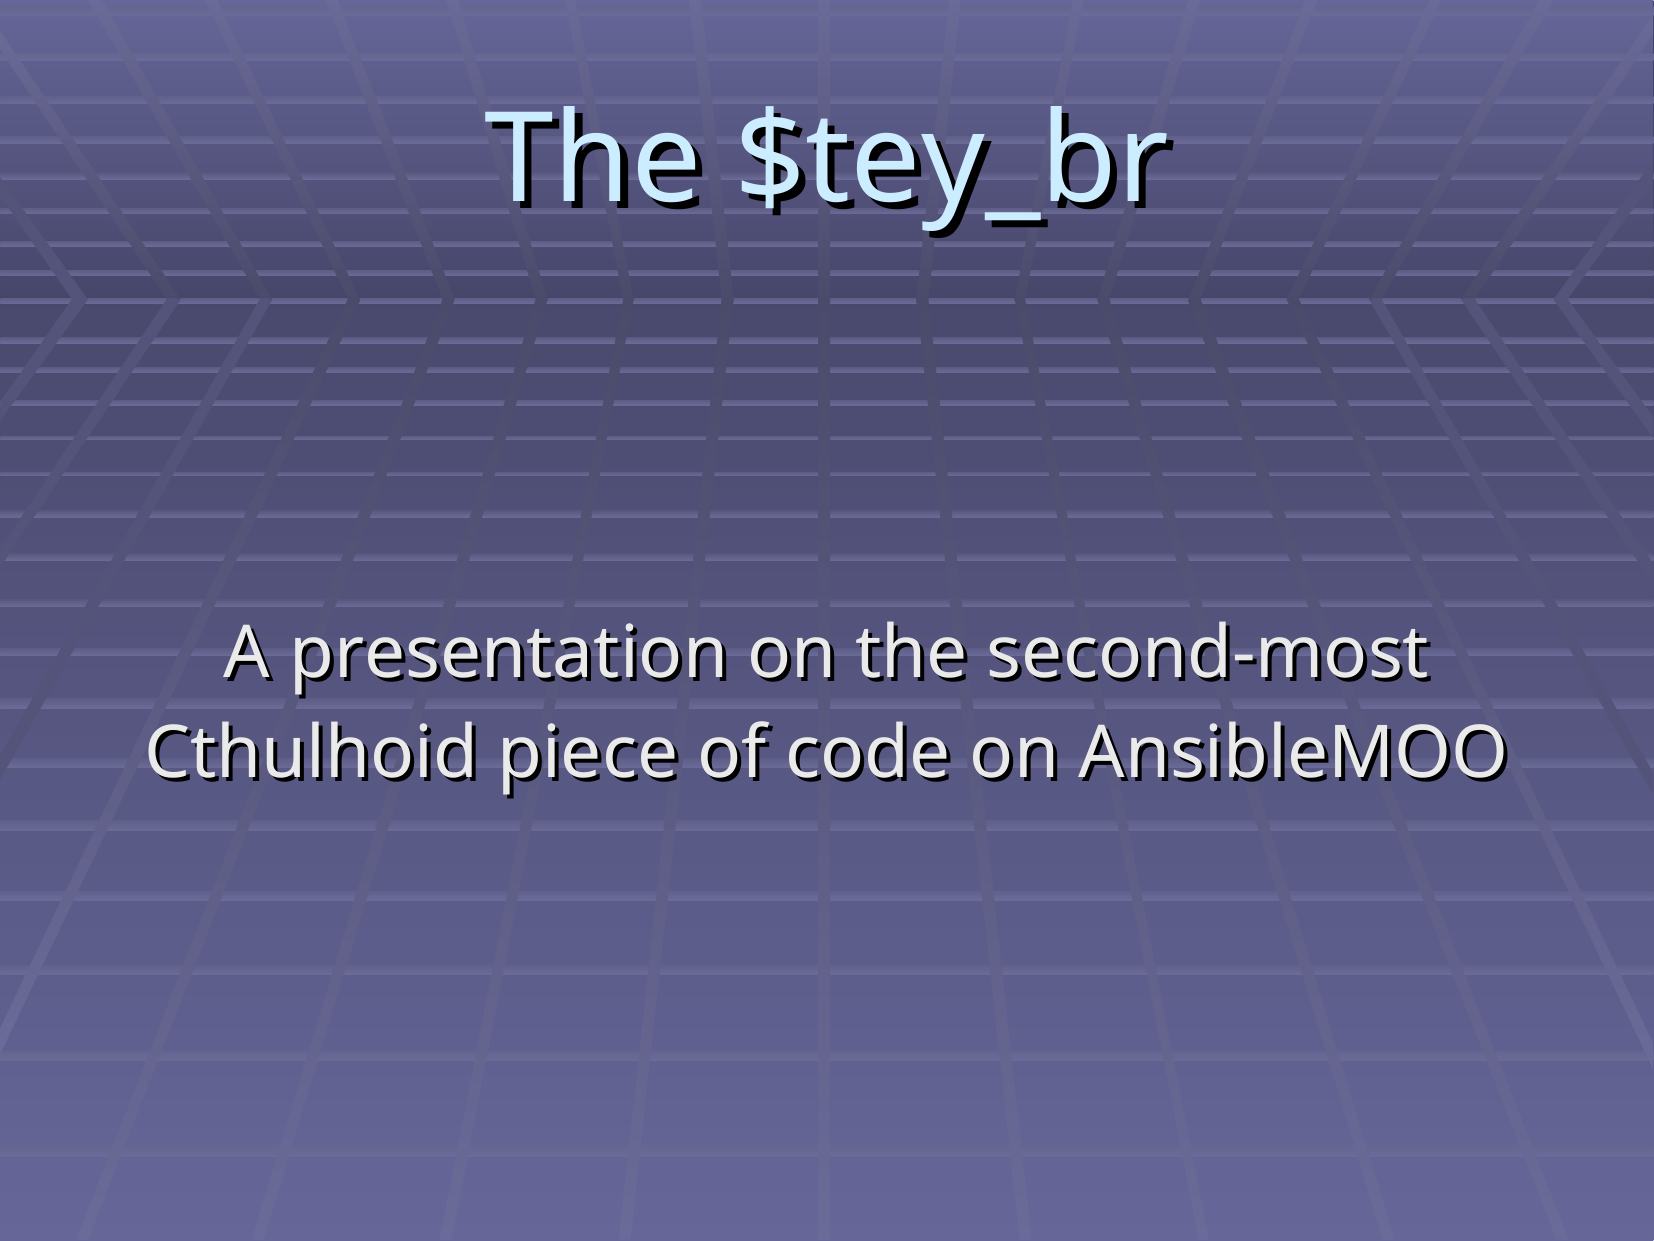

# The $tey_br
A presentation on the second-most Cthulhoid piece of code on AnsibleMOO